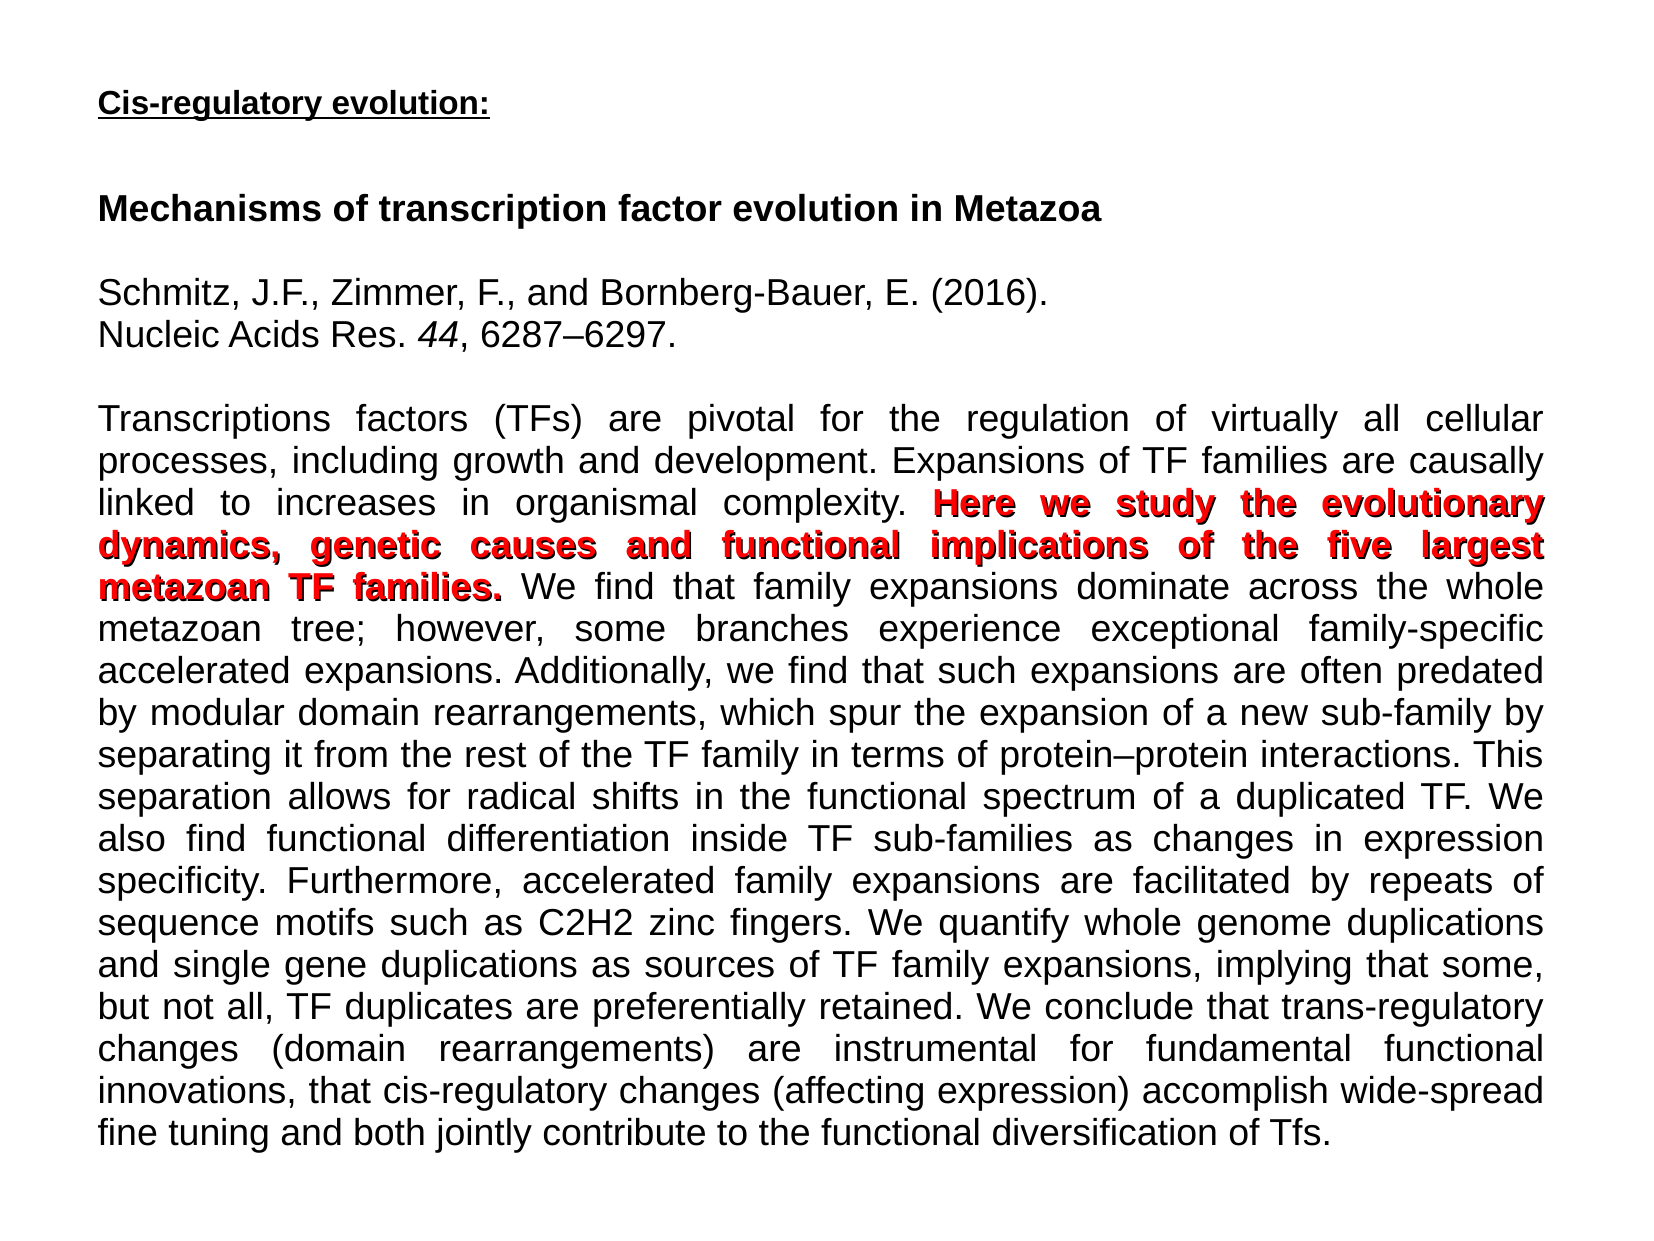

Cis-regulatory evolution:
Mechanisms of transcription factor evolution in Metazoa
Schmitz, J.F., Zimmer, F., and Bornberg-Bauer, E. (2016).
Nucleic Acids Res. 44, 6287–6297.
Transcriptions factors (TFs) are pivotal for the regulation of virtually all cellular processes, including growth and development. Expansions of TF families are causally linked to increases in organismal complexity. Here we study the evolutionary dynamics, genetic causes and functional implications of the five largest metazoan TF families. We find that family expansions dominate across the whole metazoan tree; however, some branches experience exceptional family-specific accelerated expansions. Additionally, we find that such expansions are often predated by modular domain rearrangements, which spur the expansion of a new sub-family by separating it from the rest of the TF family in terms of protein–protein interactions. This separation allows for radical shifts in the functional spectrum of a duplicated TF. We also find functional differentiation inside TF sub-families as changes in expression specificity. Furthermore, accelerated family expansions are facilitated by repeats of sequence motifs such as C2H2 zinc fingers. We quantify whole genome duplications and single gene duplications as sources of TF family expansions, implying that some, but not all, TF duplicates are preferentially retained. We conclude that trans-regulatory changes (domain rearrangements) are instrumental for fundamental functional innovations, that cis-regulatory changes (affecting expression) accomplish wide-spread fine tuning and both jointly contribute to the functional diversification of Tfs.